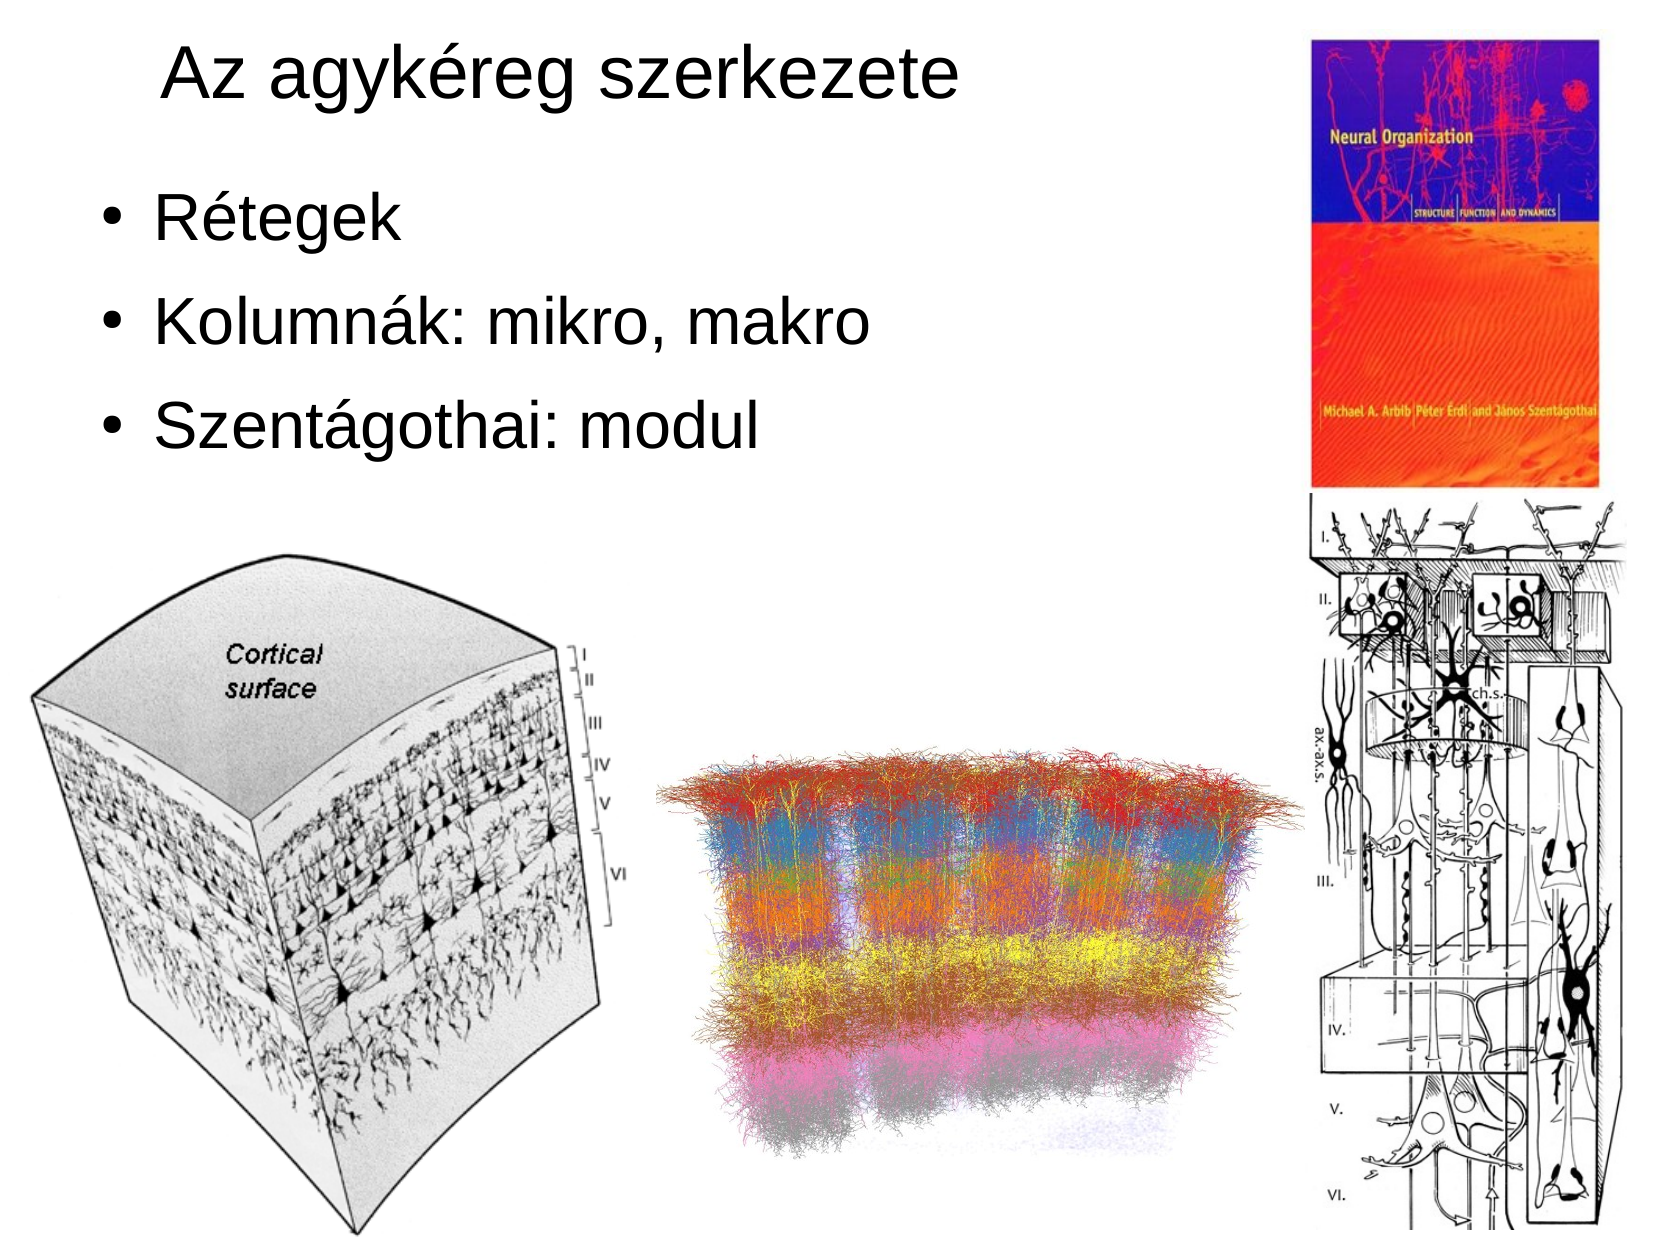

# Az agykéreg szerkezete
Rétegek
Kolumnák: mikro, makro
Szentágothai: modul